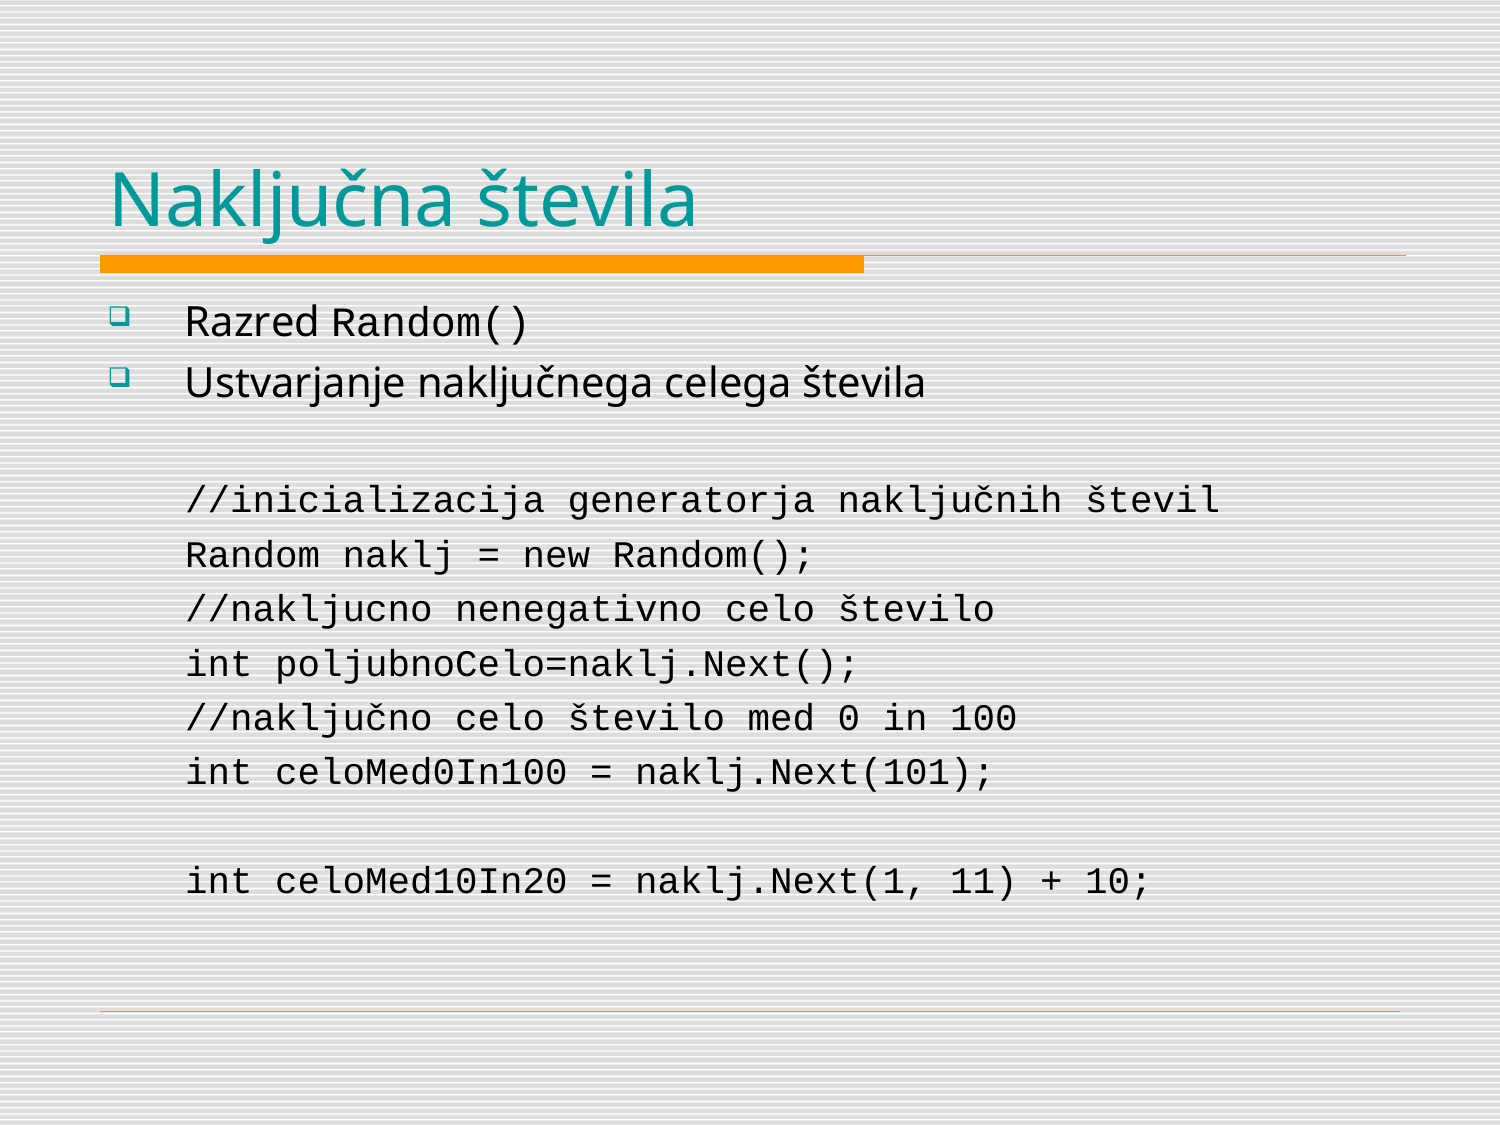

# Naključna števila
Razred Random()
Ustvarjanje naključnega celega števila
//inicializacija generatorja naključnih števil
Random naklj = new Random();
//nakljucno nenegativno celo število
int poljubnoCelo=naklj.Next();
//naključno celo število med 0 in 100
int celoMed0In100 = naklj.Next(101);
int celoMed10In20 = naklj.Next(1, 11) + 10;